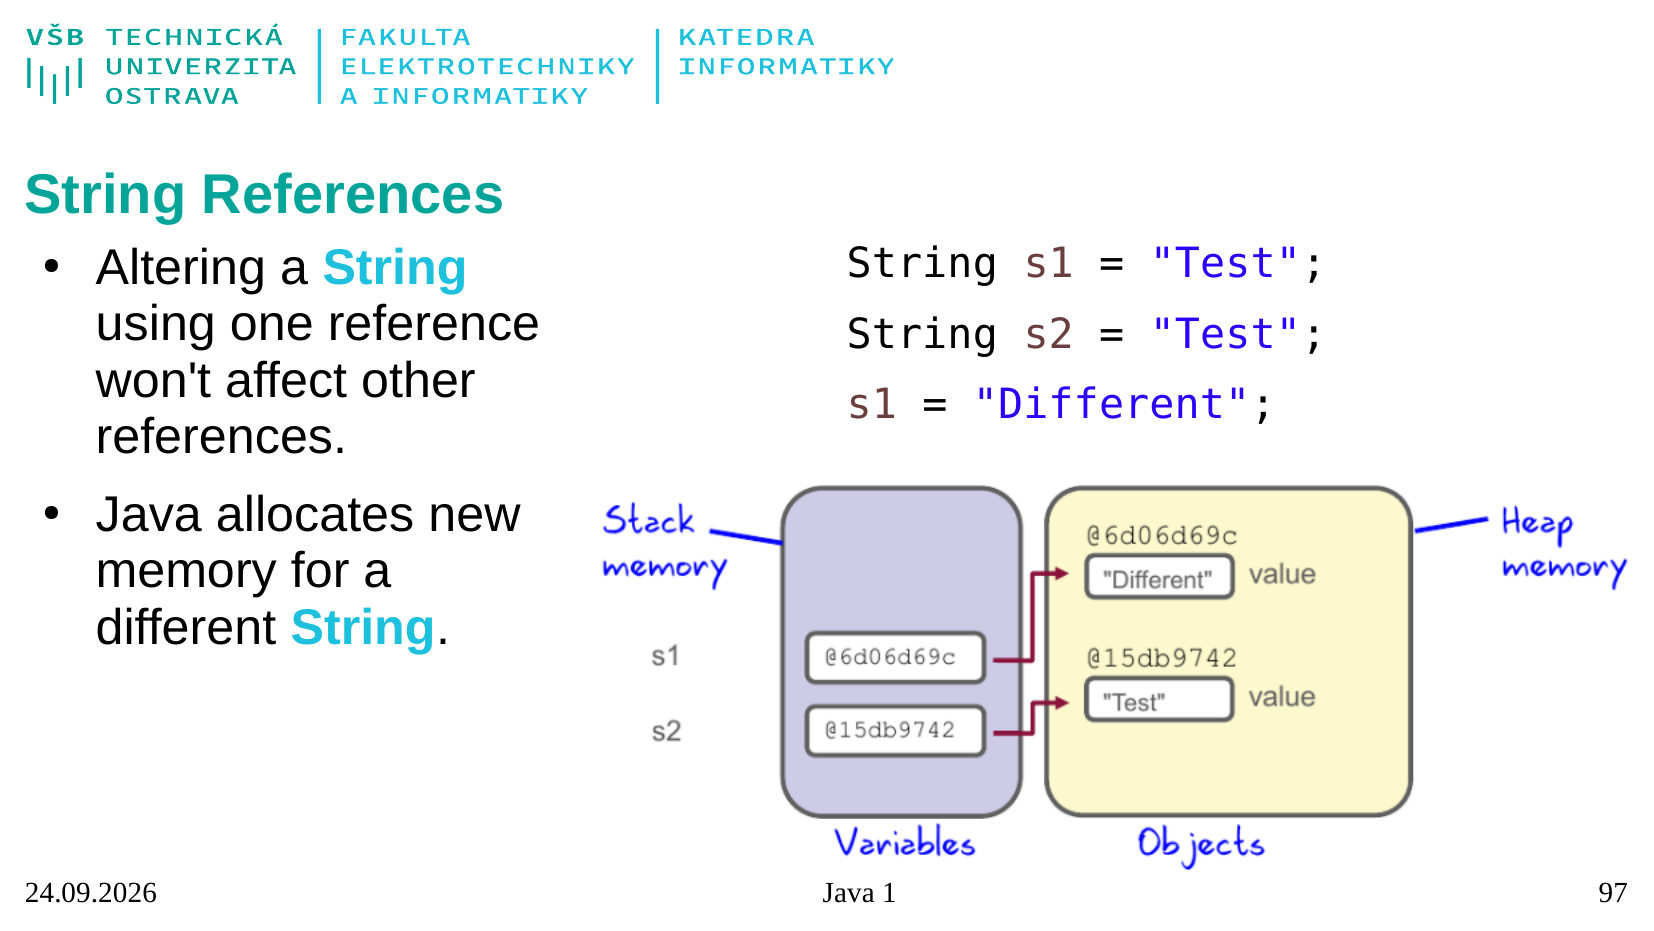

# String References
Altering a String using one reference won't affect other references.
Java allocates new memory for a different String.
String s1 = "Test";
String s2 = "Test";
s1 = "Different";
Java 1
97